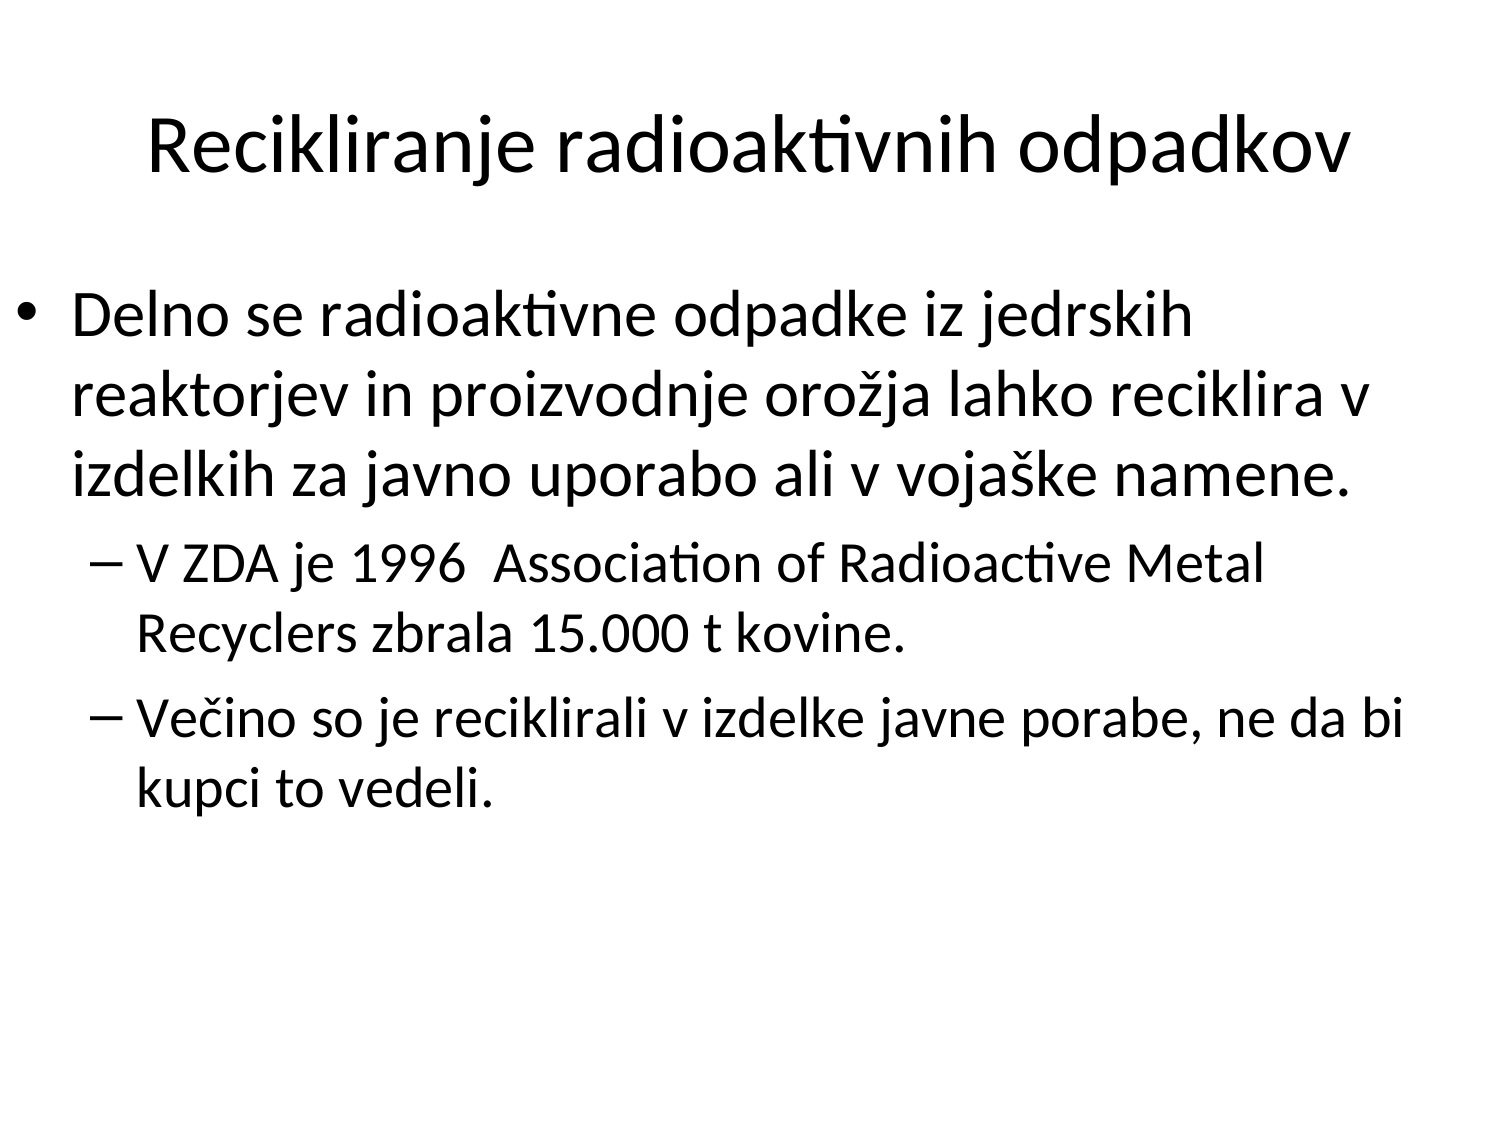

Recikliranje radioaktivnih odpadkov
Delno se radioaktivne odpadke iz jedrskih reaktorjev in proizvodnje orožja lahko reciklira v izdelkih za javno uporabo ali v vojaške namene.
V ZDA je 1996 Association of Radioactive Metal Recyclers zbrala 15.000 t kovine.
Večino so je reciklirali v izdelke javne porabe, ne da bi kupci to vedeli.